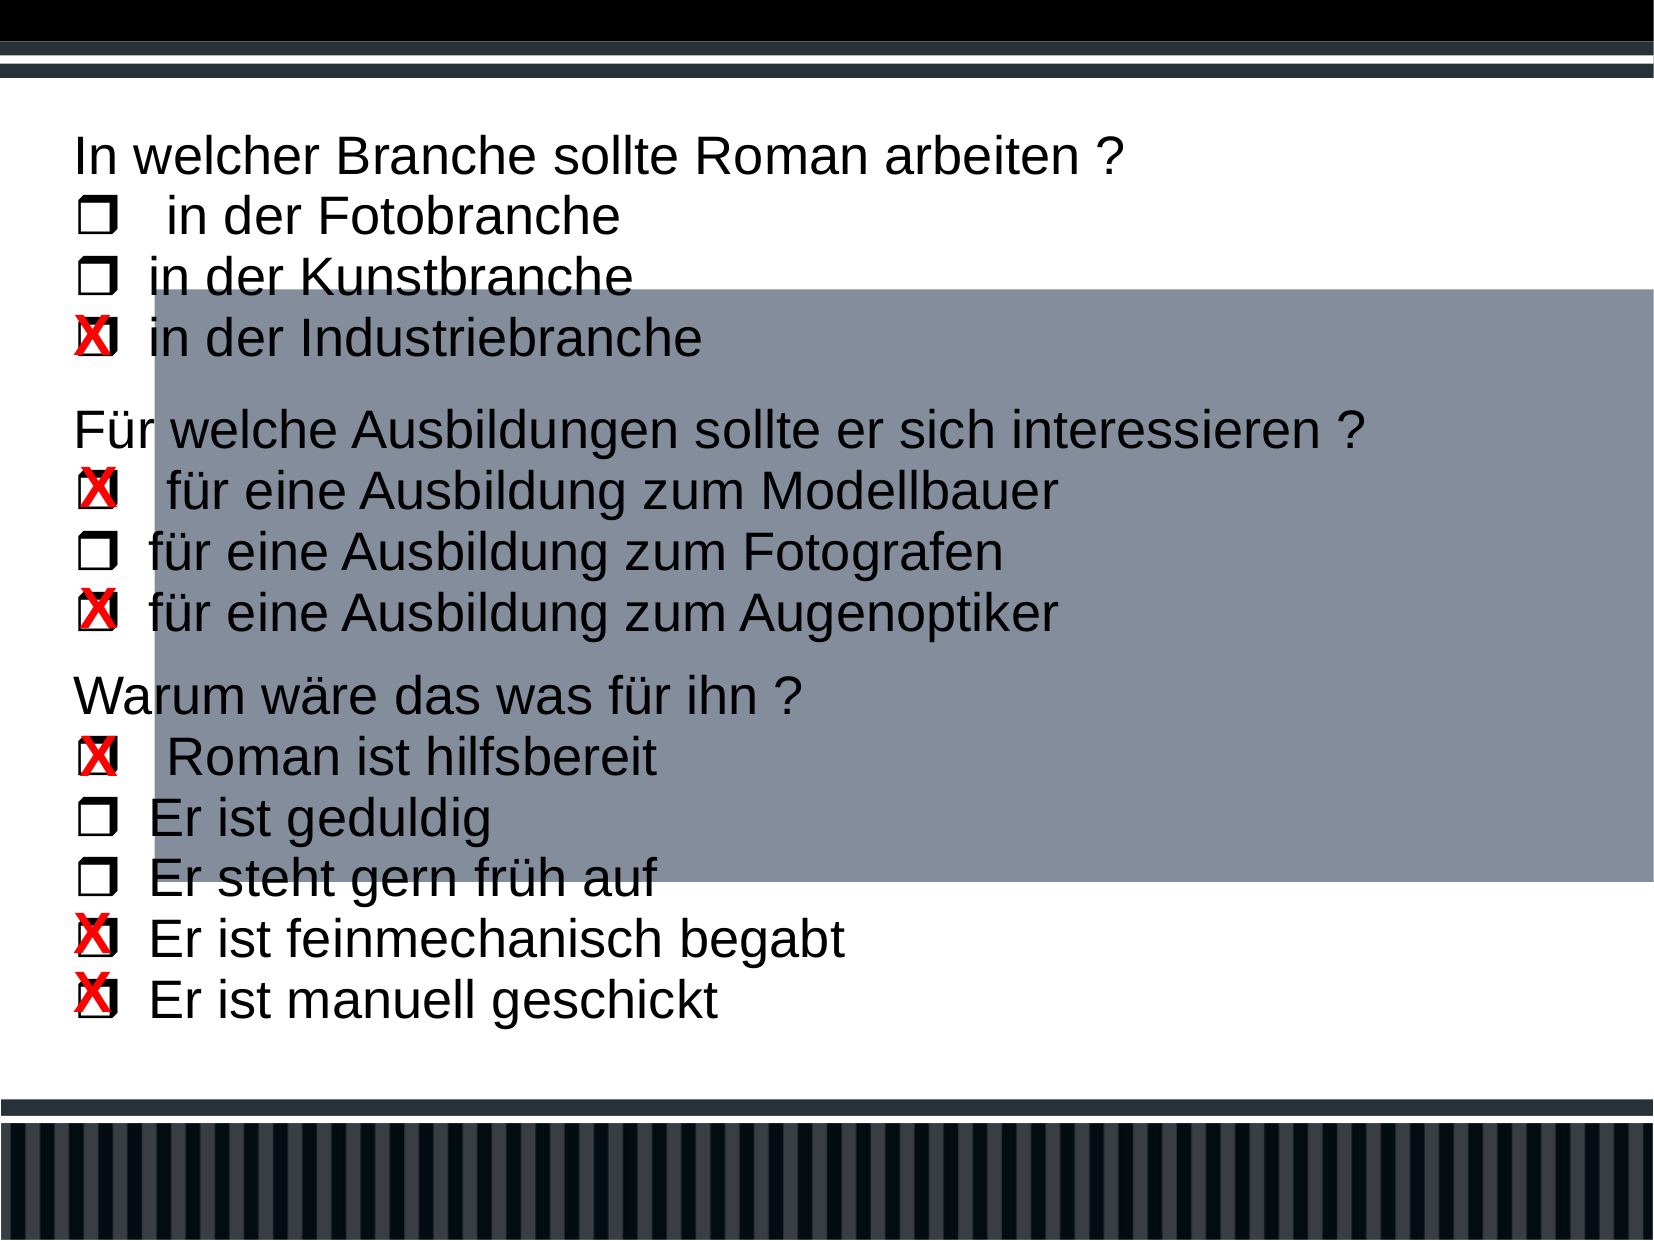

In welcher Branche sollte Roman arbeiten ?
 in der Fotobranche
 in der Kunstbranche
 in der Industriebranche
X
Für welche Ausbildungen sollte er sich interessieren ?
 für eine Ausbildung zum Modellbauer
 für eine Ausbildung zum Fotografen
 für eine Ausbildung zum Augenoptiker
X
X
Warum wäre das was für ihn ?
 Roman ist hilfsbereit
 Er ist geduldig
 Er steht gern früh auf
 Er ist feinmechanisch begabt
 Er ist manuell geschickt
X
X
X